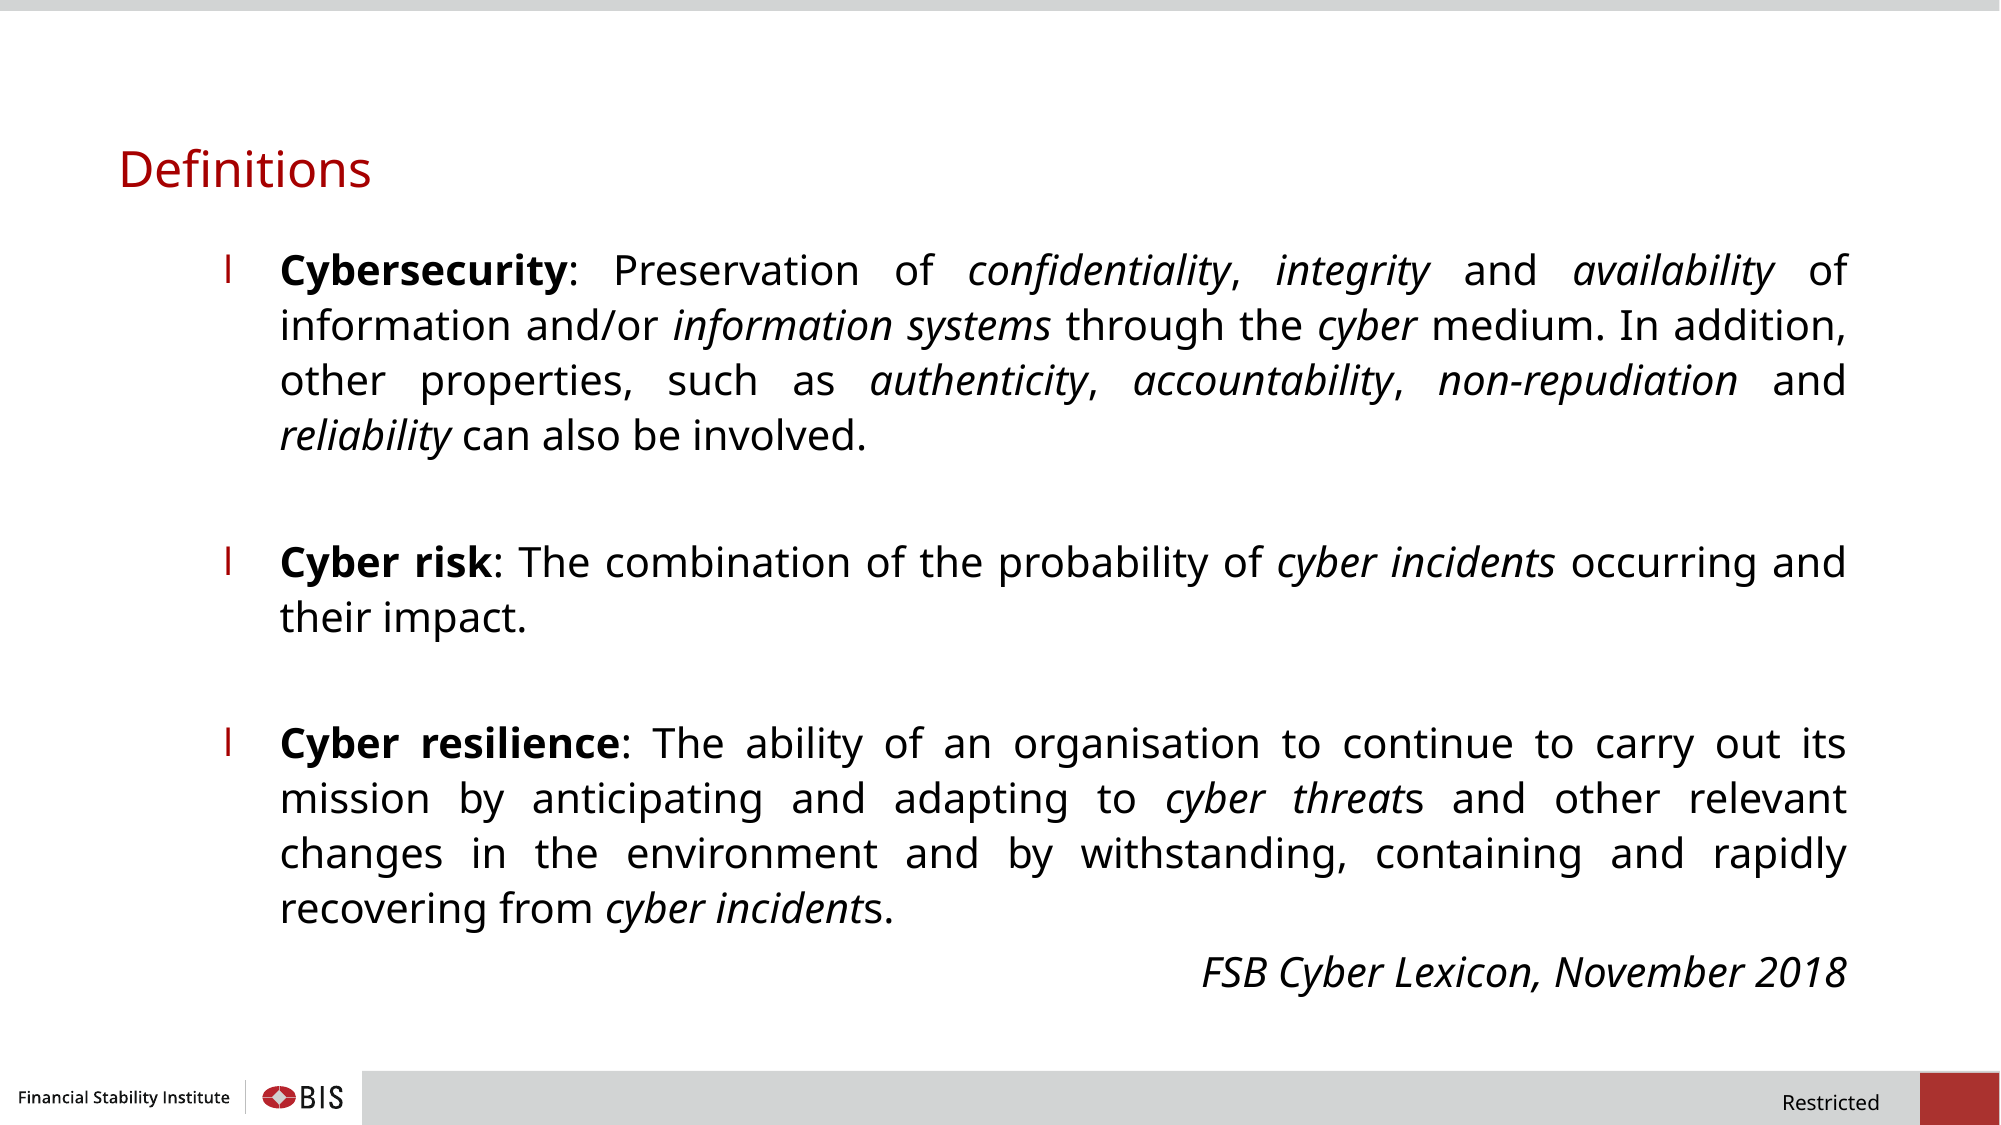

Definitions
# Cybersecurity: Preservation of confidentiality, integrity and availability of information and/or information systems through the cyber medium. In addition, other properties, such as authenticity, accountability, non-repudiation and reliability can also be involved.
Cyber risk: The combination of the probability of cyber incidents occurring and their impact.
Cyber resilience: The ability of an organisation to continue to carry out its mission by anticipating and adapting to cyber threats and other relevant changes in the environment and by withstanding, containing and rapidly recovering from cyber incidents.
FSB Cyber Lexicon, November 2018